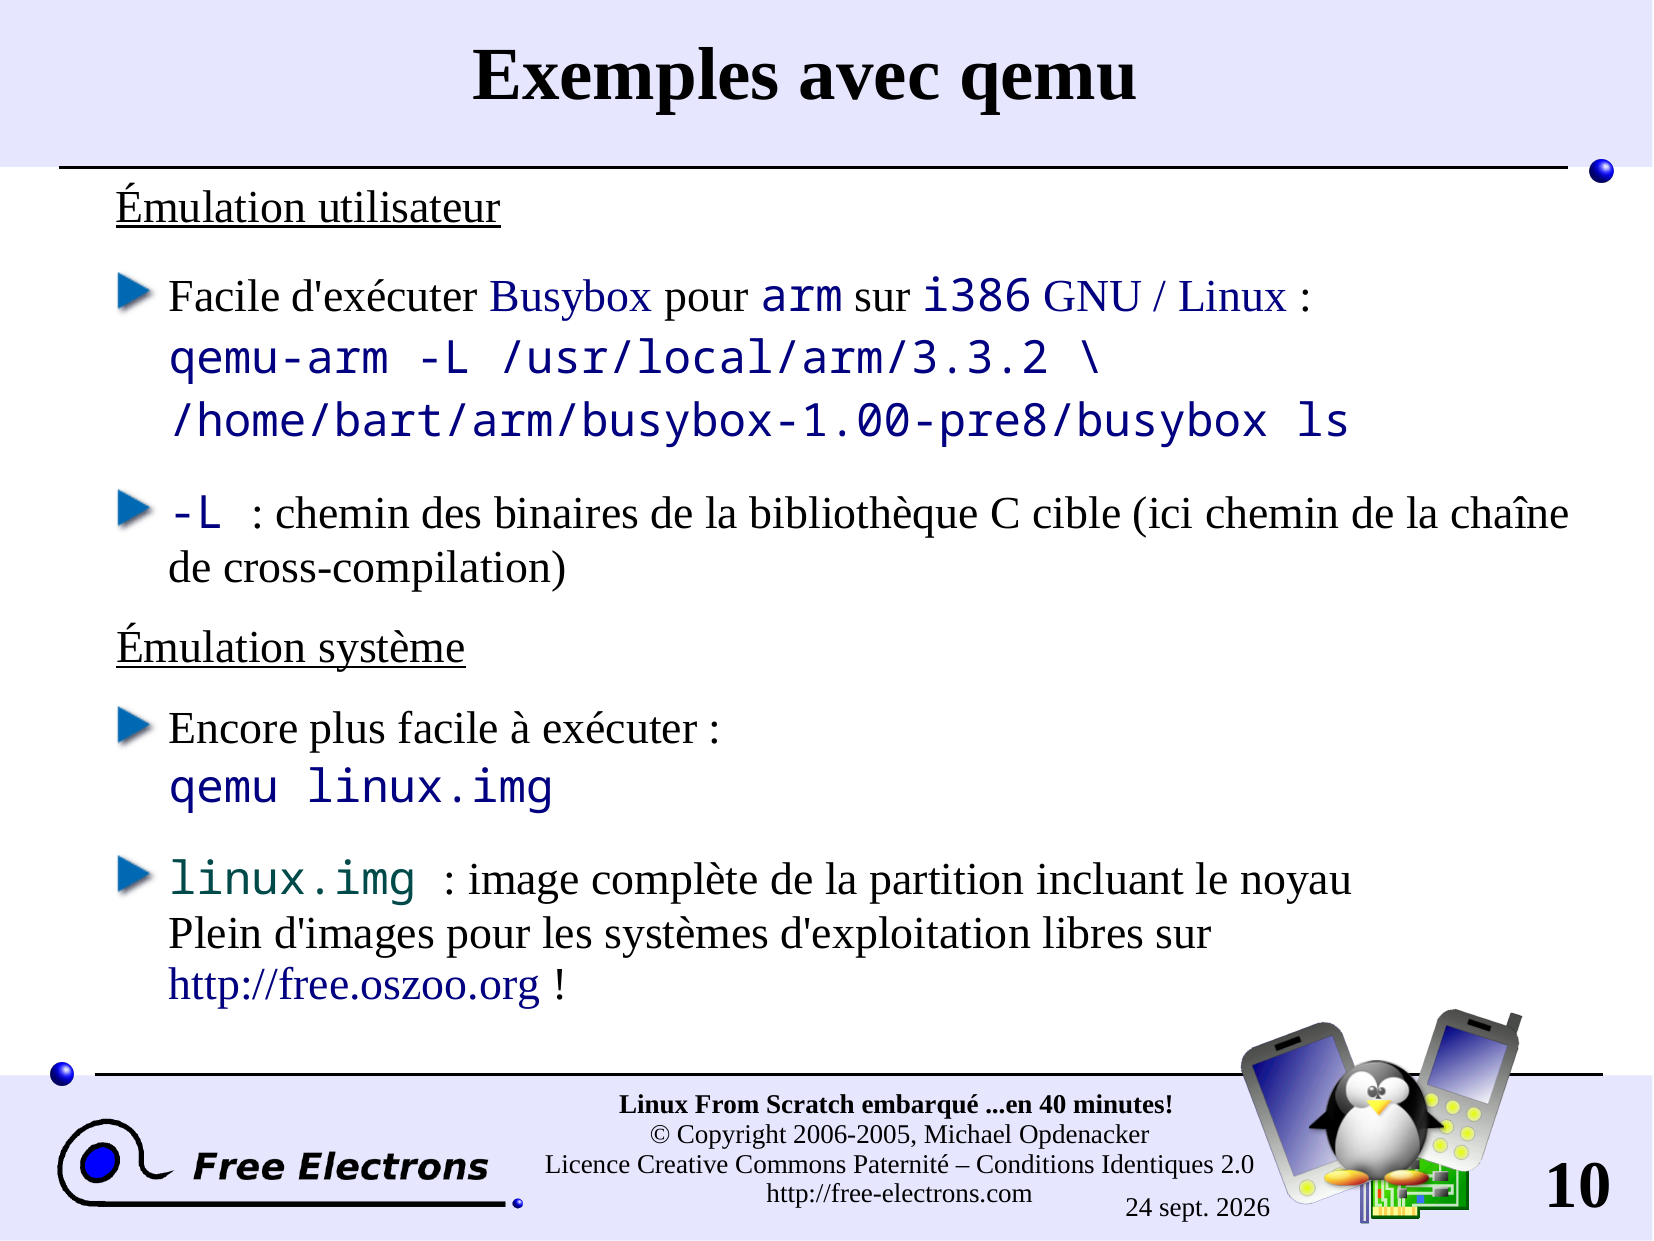

# Exemples avec qemu
Émulation utilisateur
Facile d'exécuter Busybox pour arm sur i386 GNU / Linux :
qemu-arm -L /usr/local/arm/3.3.2 \
/home/bart/arm/busybox-1.00-pre8/busybox ls
-L : chemin des binaires de la bibliothèque C cible (ici chemin de la chaîne de cross-compilation)
Émulation système
Encore plus facile à exécuter :
qemu linux.img
linux.img : image complète de la partition incluant le noyau
Plein d'images pour les systèmes d'exploitation libres sur http://free.oszoo.org !